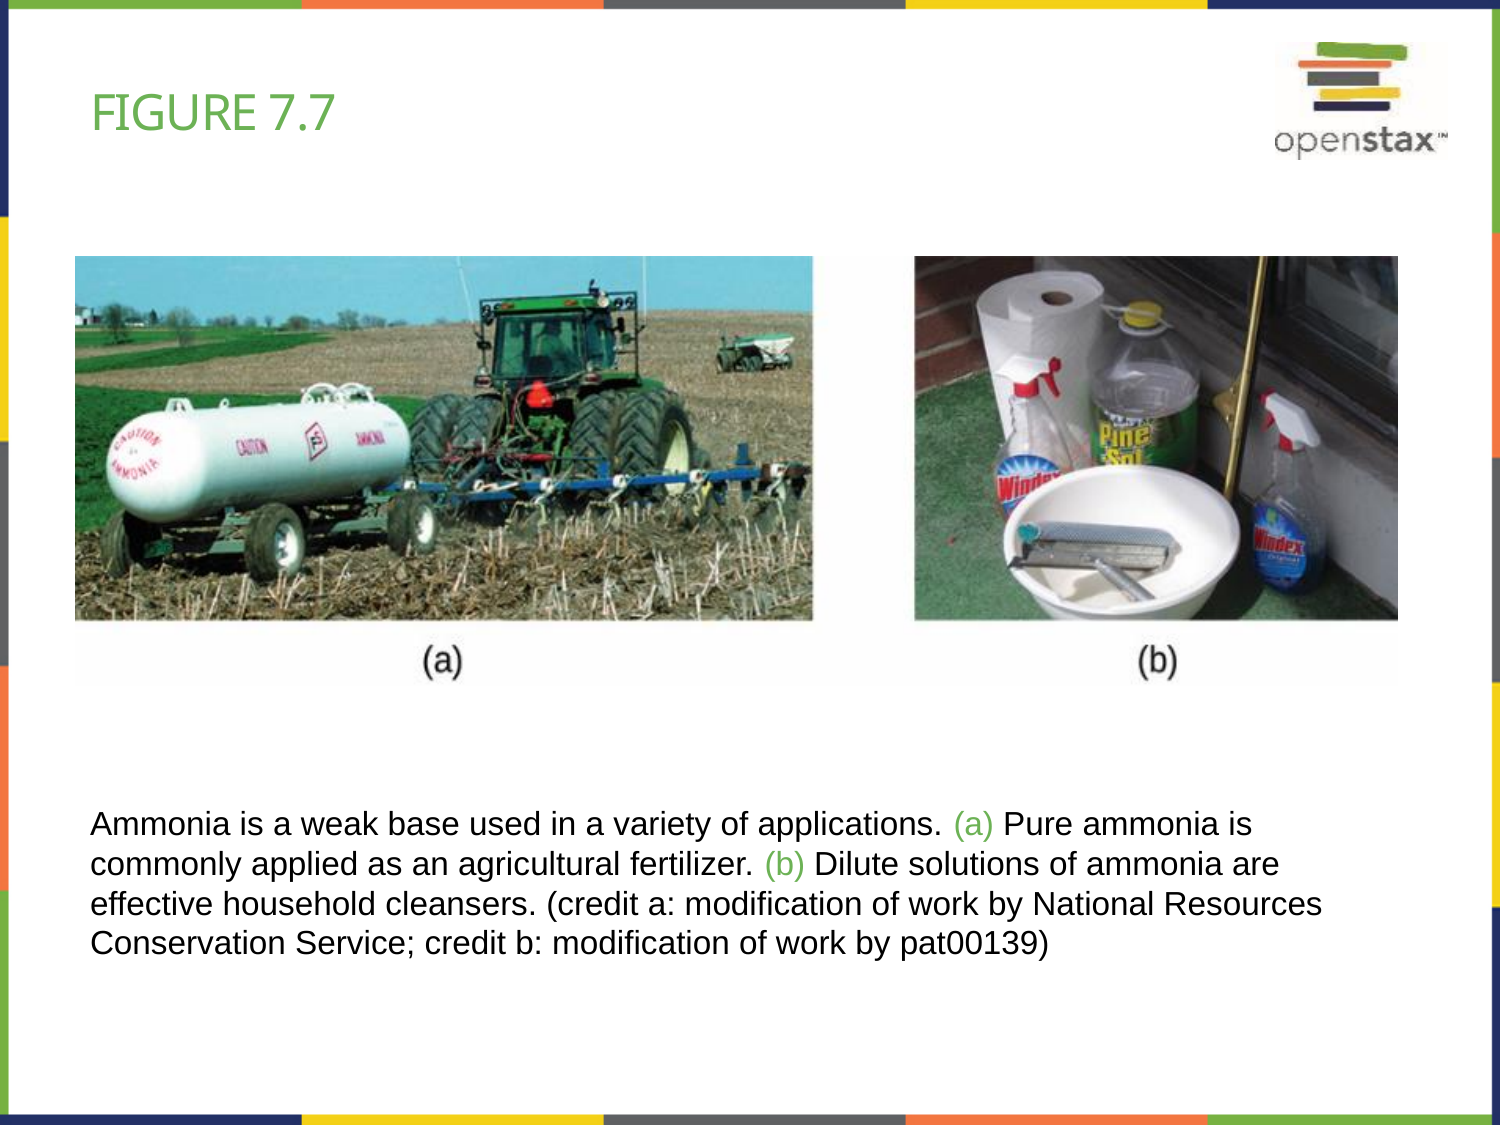

# Figure 7.7
Ammonia is a weak base used in a variety of applications. (a) Pure ammonia is commonly applied as an agricultural fertilizer. (b) Dilute solutions of ammonia are effective household cleansers. (credit a: modification of work by National Resources Conservation Service; credit b: modification of work by pat00139)